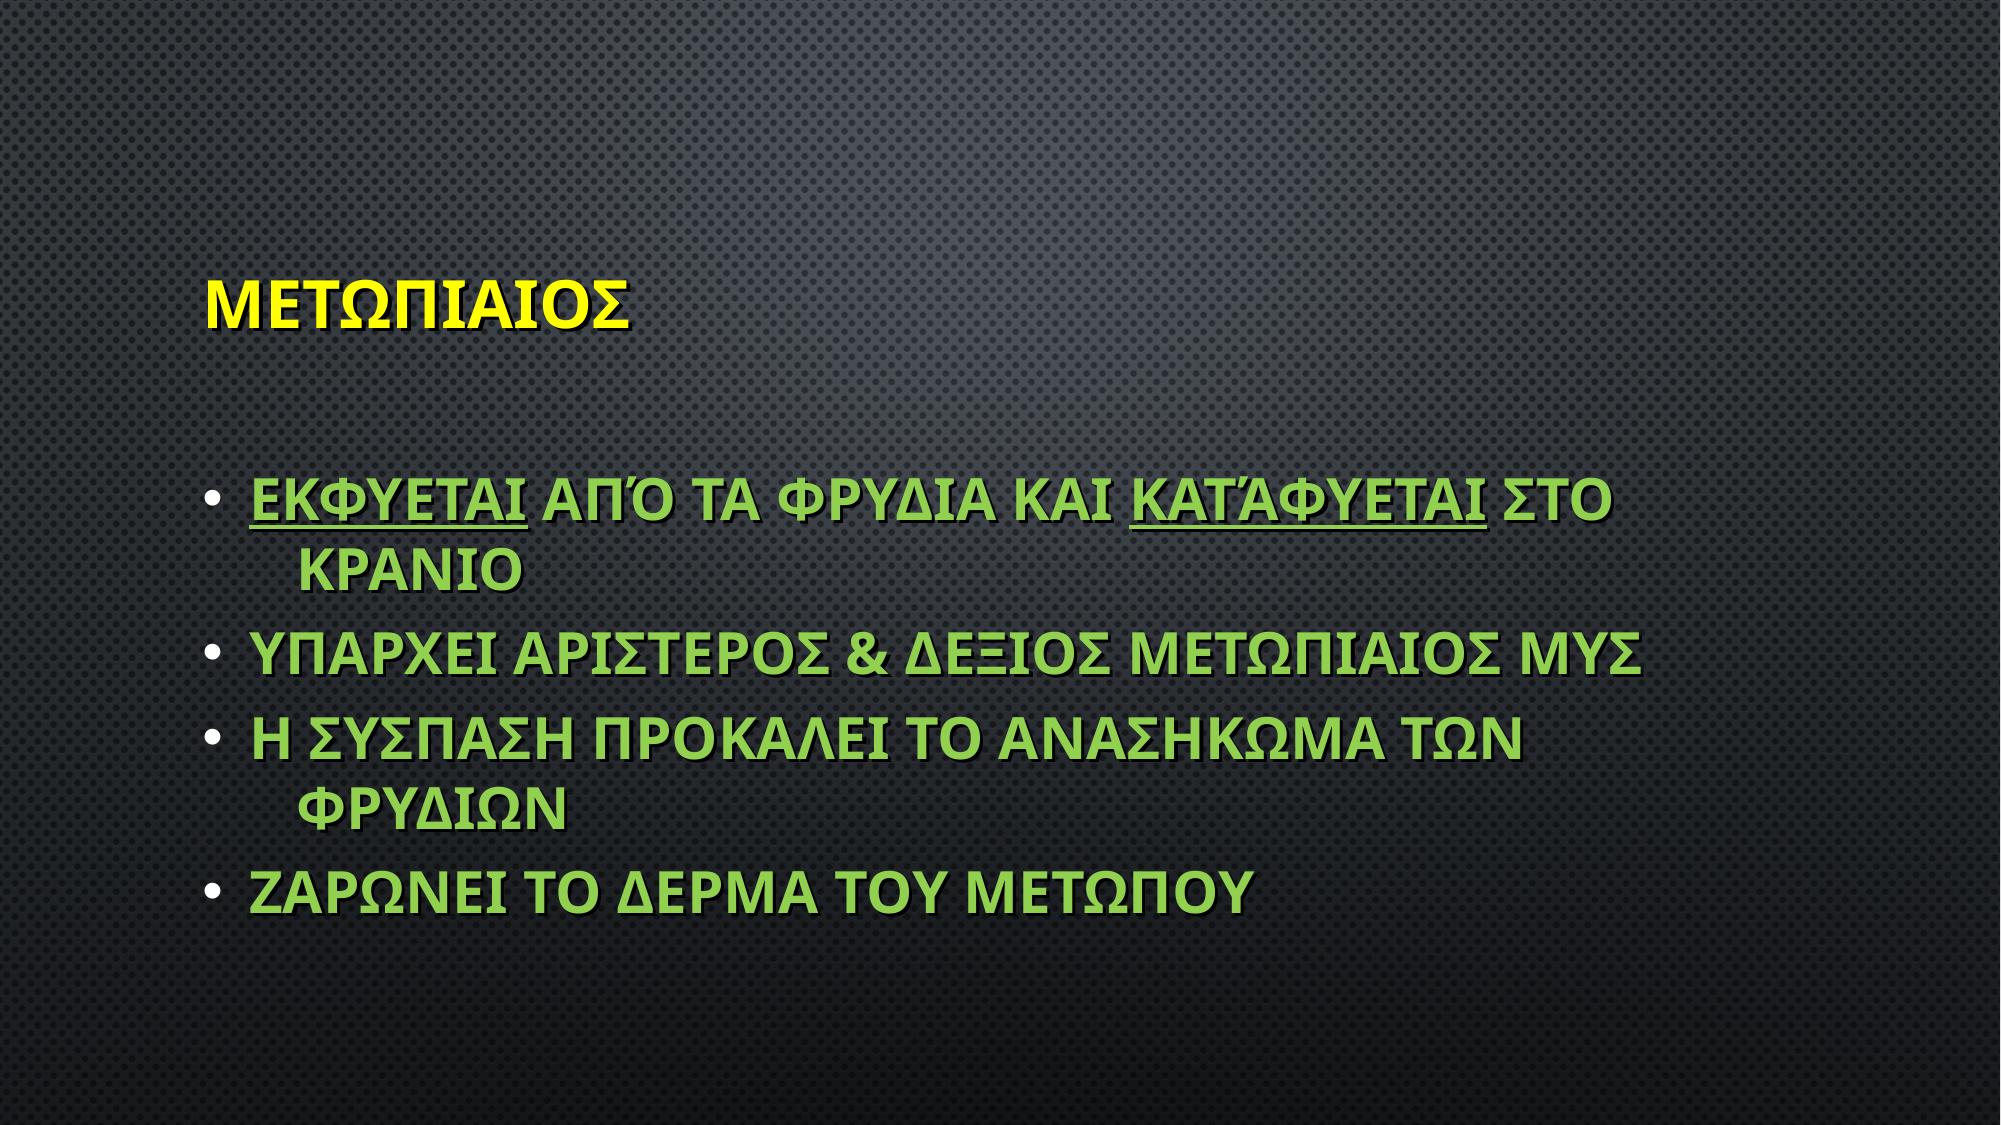

# ΜΕΤΩΠΙΑΙΟΣ
ΕΚΦΥΕΤΑΙ ΑΠΌ ΤΑ ΦΡΥΔΙΑ ΚΑΙ ΚΑΤΆΦΥΕΤΑΙ ΣΤΟ ΚΡΑΝΙΟ
ΥΠΑΡΧΕΙ ΑΡΙΣΤΕΡΟΣ & ΔΕΞΙΟΣ ΜΕΤΩΠΙΑΙΟΣ ΜΥΣ
Η ΣΥΣΠΑΣΗ ΠΡΟΚΑΛΕΙ ΤΟ ΑΝΑΣΗΚΩΜΑ ΤΩΝ ΦΡΥΔΙΩΝ
ΖΑΡΩΝΕΙ ΤΟ ΔΕΡΜΑ ΤΟΥ ΜΕΤΩΠΟΥ